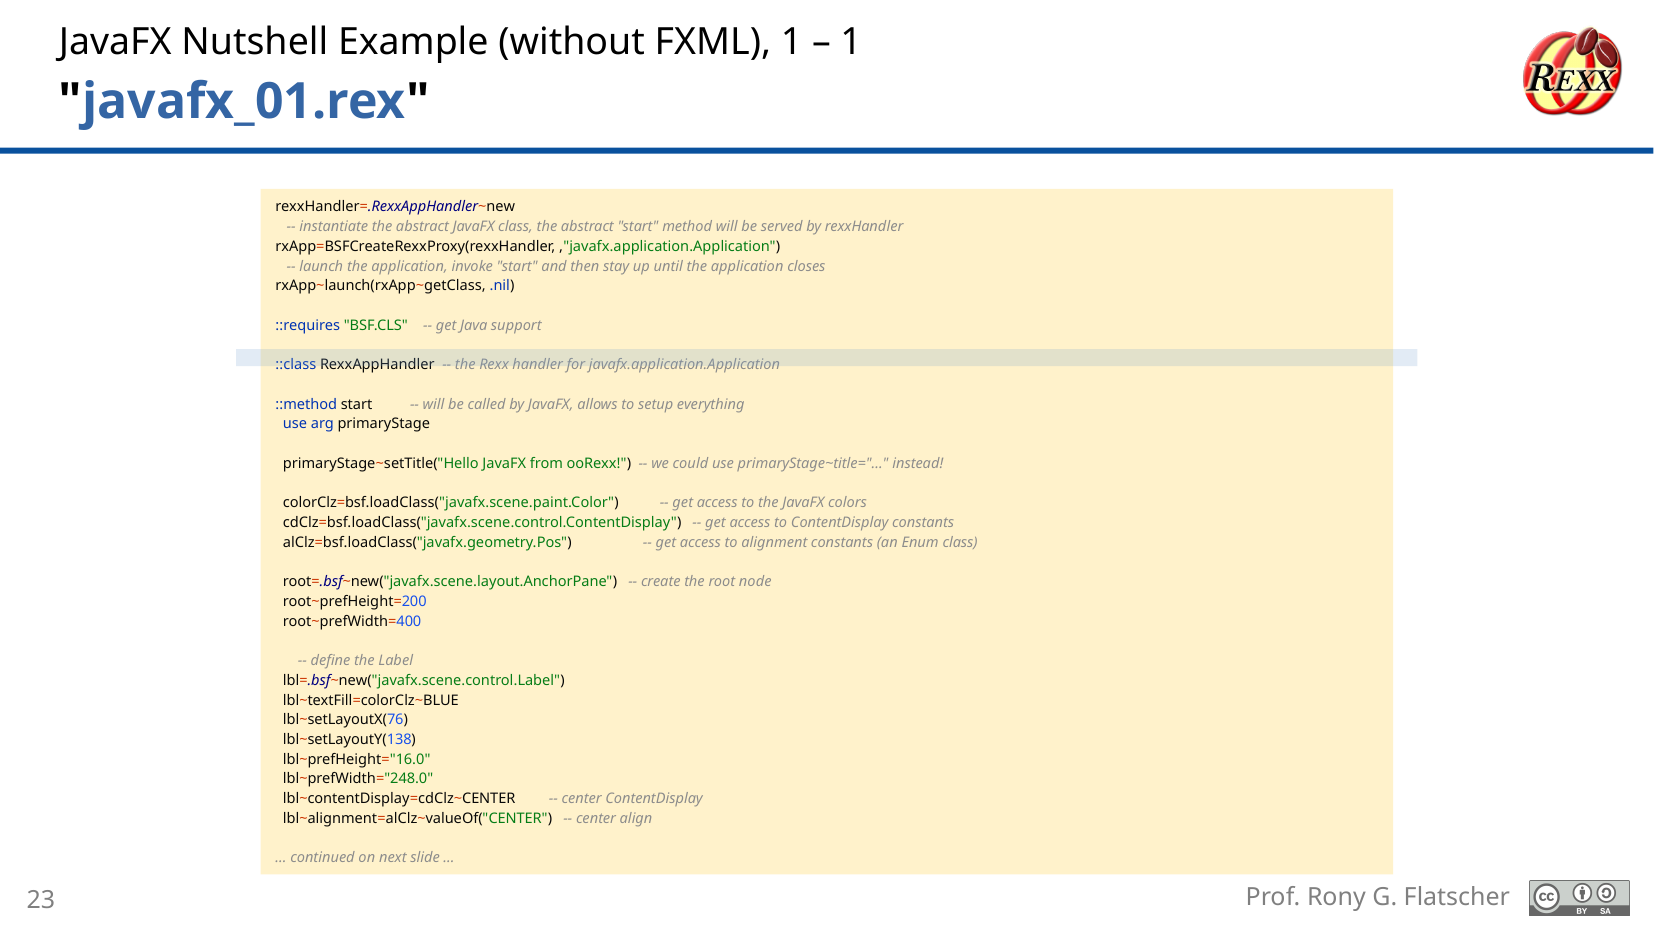

# JavaFX Nutshell Example (without FXML), 1 – 1 "javafx_01.rex"
rexxHandler=.RexxAppHandler~new
 -- instantiate the abstract JavaFX class, the abstract "start" method will be served by rexxHandler
rxApp=BSFCreateRexxProxy(rexxHandler, ,"javafx.application.Application")
 -- launch the application, invoke "start" and then stay up until the application closes
rxApp~launch(rxApp~getClass, .nil)
::requires "BSF.CLS" -- get Java support
::class RexxAppHandler -- the Rexx handler for javafx.application.Application
::method start -- will be called by JavaFX, allows to setup everything
 use arg primaryStage
 primaryStage~setTitle("Hello JavaFX from ooRexx!") -- we could use primaryStage~title="..." instead!
 colorClz=bsf.loadClass("javafx.scene.paint.Color") -- get access to the JavaFX colors
 cdClz=bsf.loadClass("javafx.scene.control.ContentDisplay") -- get access to ContentDisplay constants
 alClz=bsf.loadClass("javafx.geometry.Pos") -- get access to alignment constants (an Enum class)
 root=.bsf~new("javafx.scene.layout.AnchorPane") -- create the root node
 root~prefHeight=200
 root~prefWidth=400
 -- define the Label
 lbl=.bsf~new("javafx.scene.control.Label")
 lbl~textFill=colorClz~BLUE
 lbl~setLayoutX(76)
 lbl~setLayoutY(138)
 lbl~prefHeight="16.0"
 lbl~prefWidth="248.0"
 lbl~contentDisplay=cdClz~CENTER -- center ContentDisplay
 lbl~alignment=alClz~valueOf("CENTER") -- center align
... continued on next slide ...